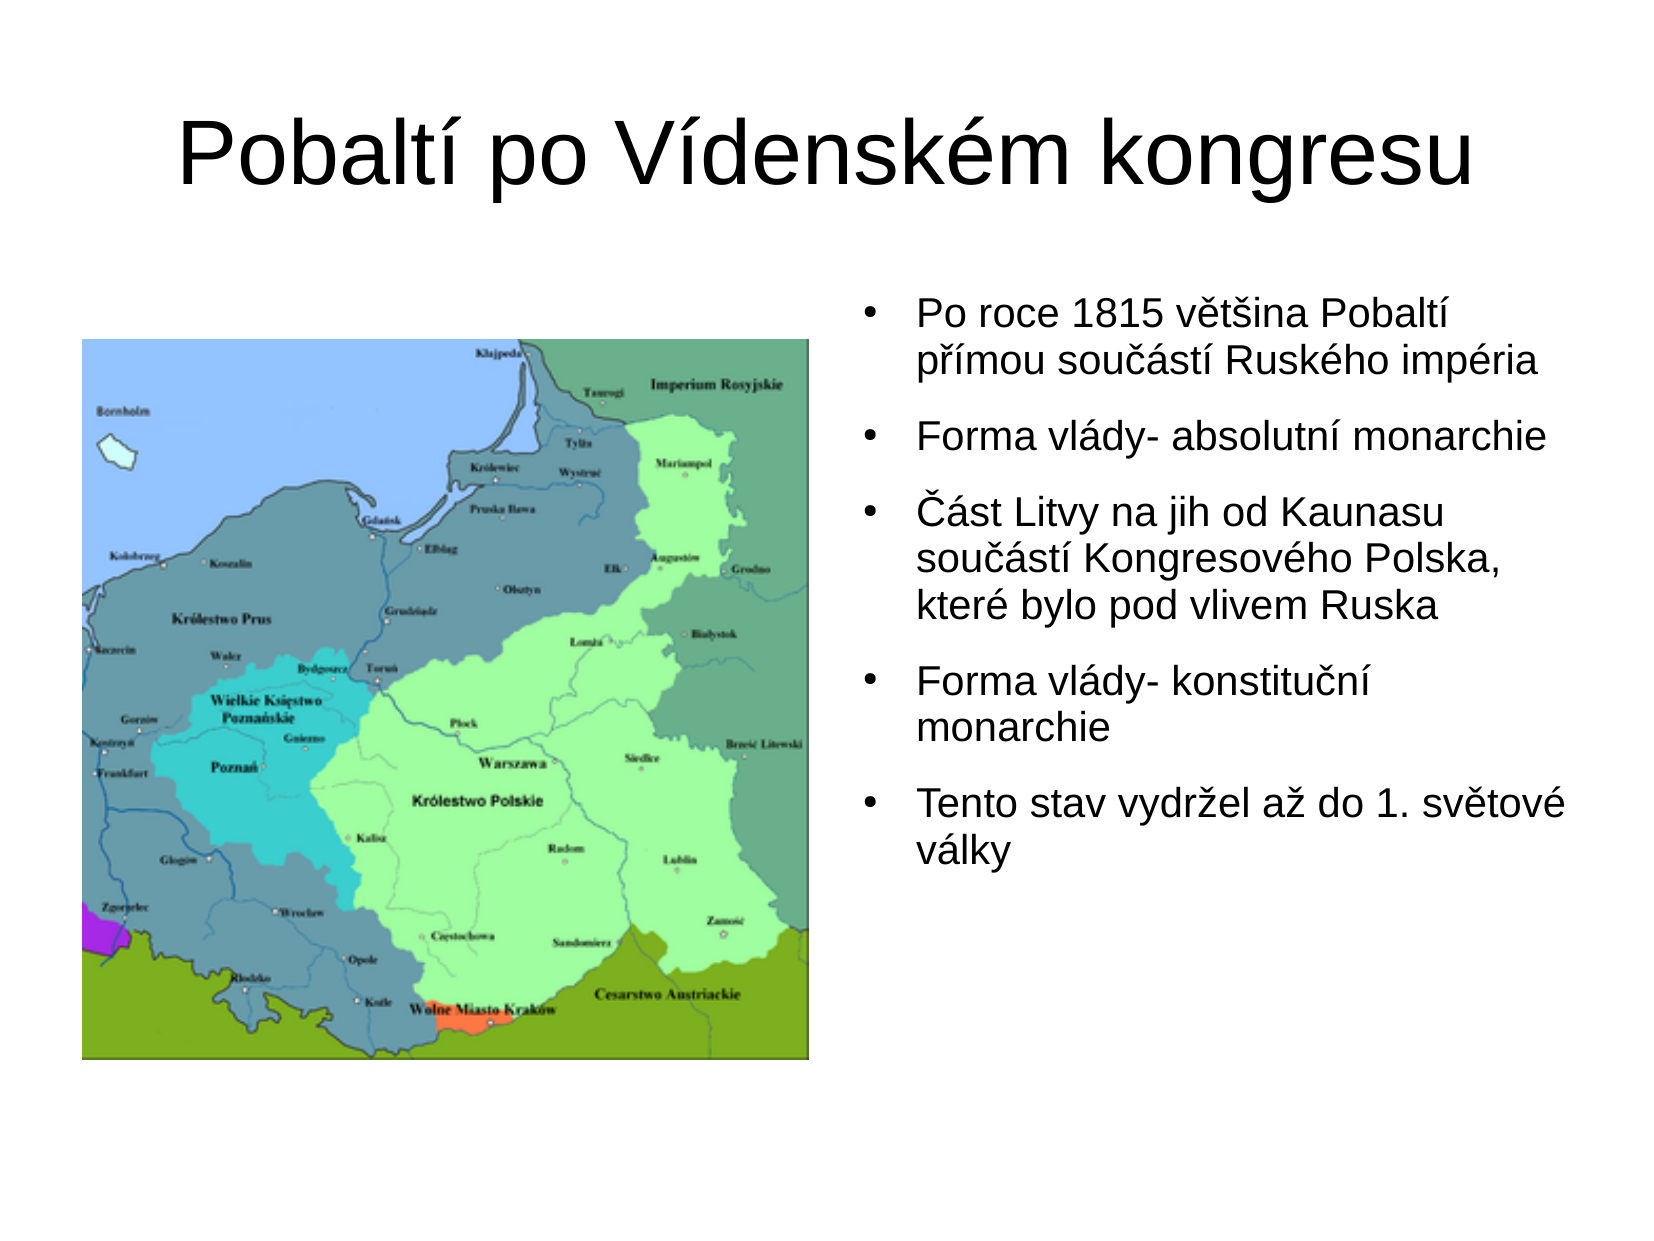

# Pobaltí po Vídenském kongresu
Po roce 1815 většina Pobaltí přímou součástí Ruského impéria
Forma vlády- absolutní monarchie
Část Litvy na jih od Kaunasu součástí Kongresového Polska, které bylo pod vlivem Ruska
Forma vlády- konstituční monarchie
Tento stav vydržel až do 1. světové války